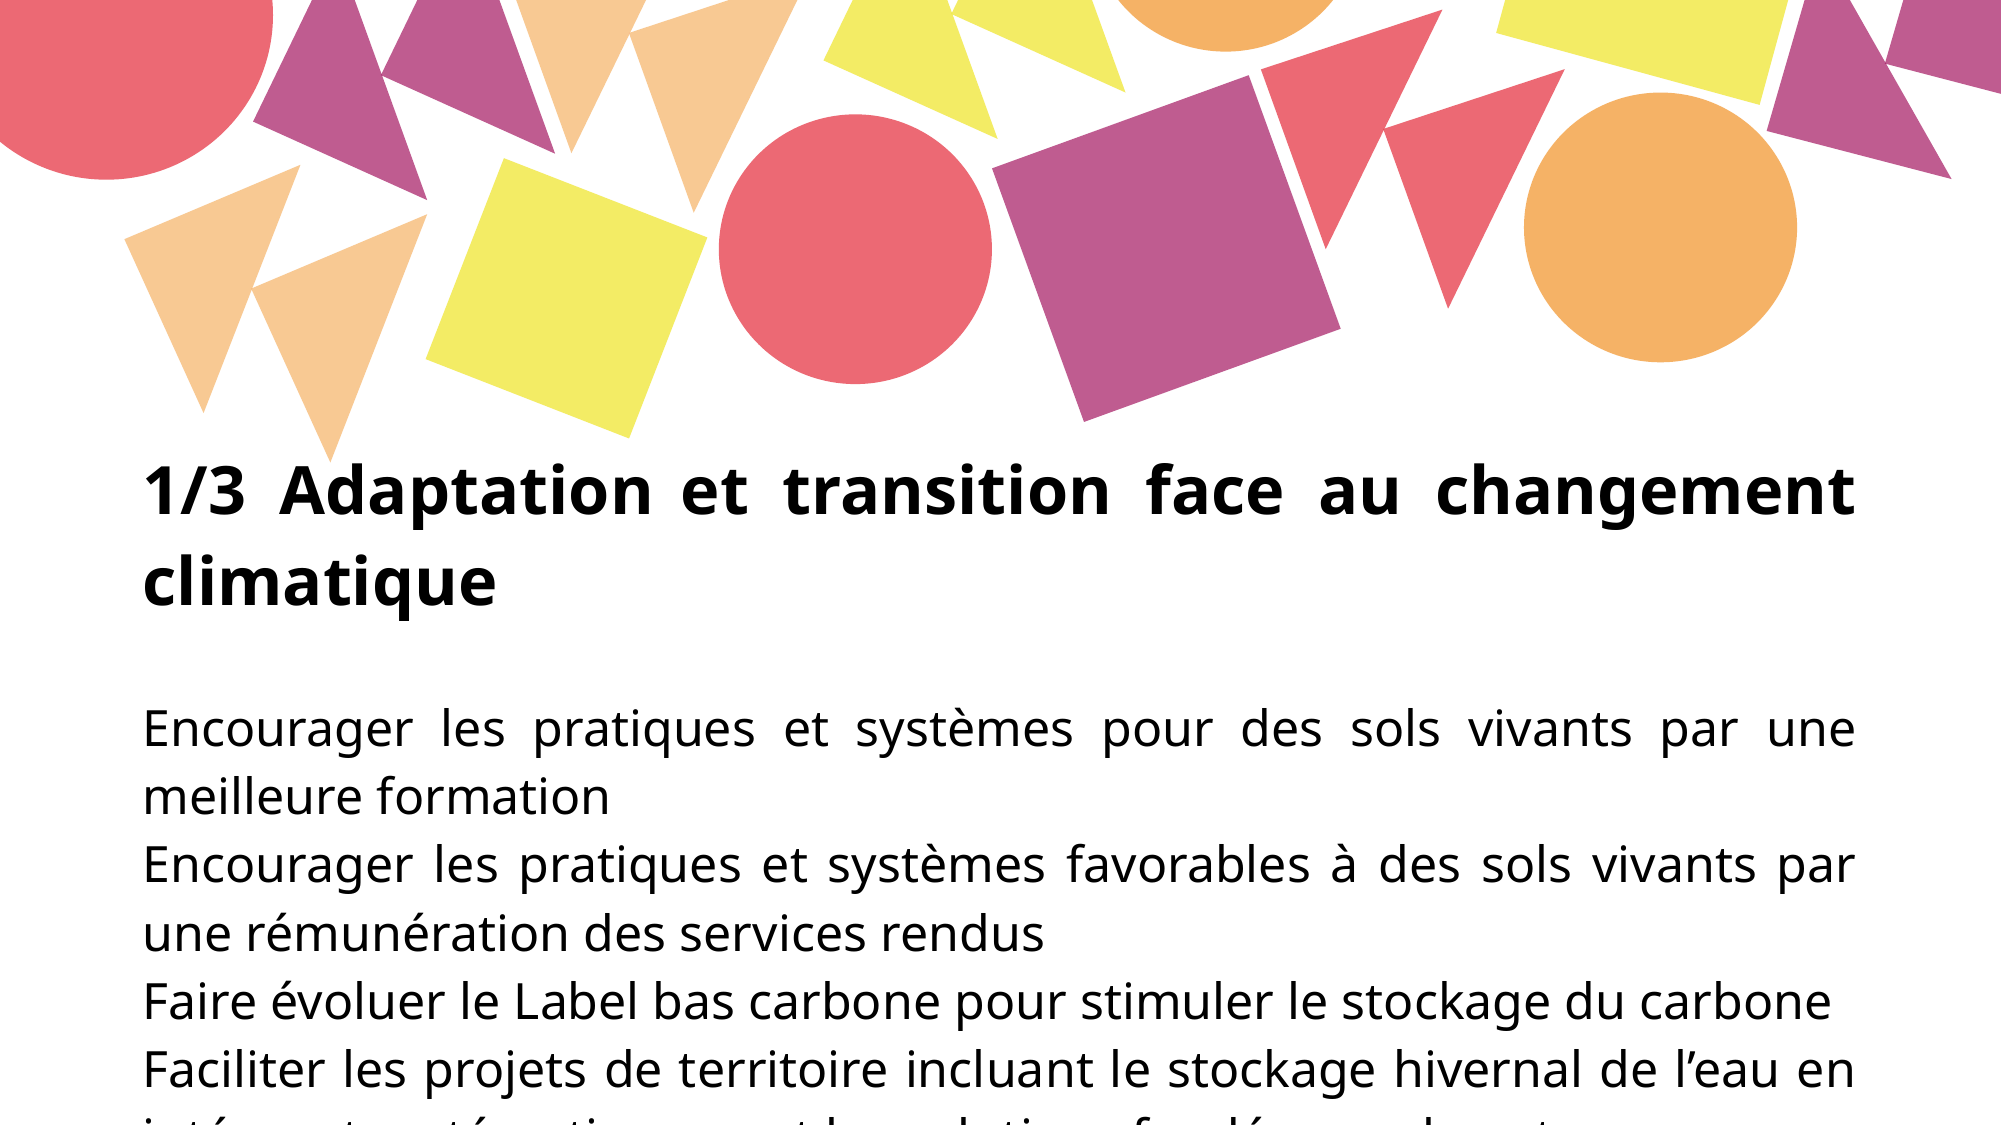

1/3 Adaptation et transition face au changement climatique
Encourager les pratiques et systèmes pour des sols vivants par une meilleure formation
Encourager les pratiques et systèmes favorables à des sols vivants par une rémunération des services rendus
Faire évoluer le Label bas carbone pour stimuler le stockage du carbone
Faciliter les projets de territoire incluant le stockage hivernal de l’eau en intégrant systématiquement les solutions fondées sur la nature
Mobiliser les solutions fondées sur la nature